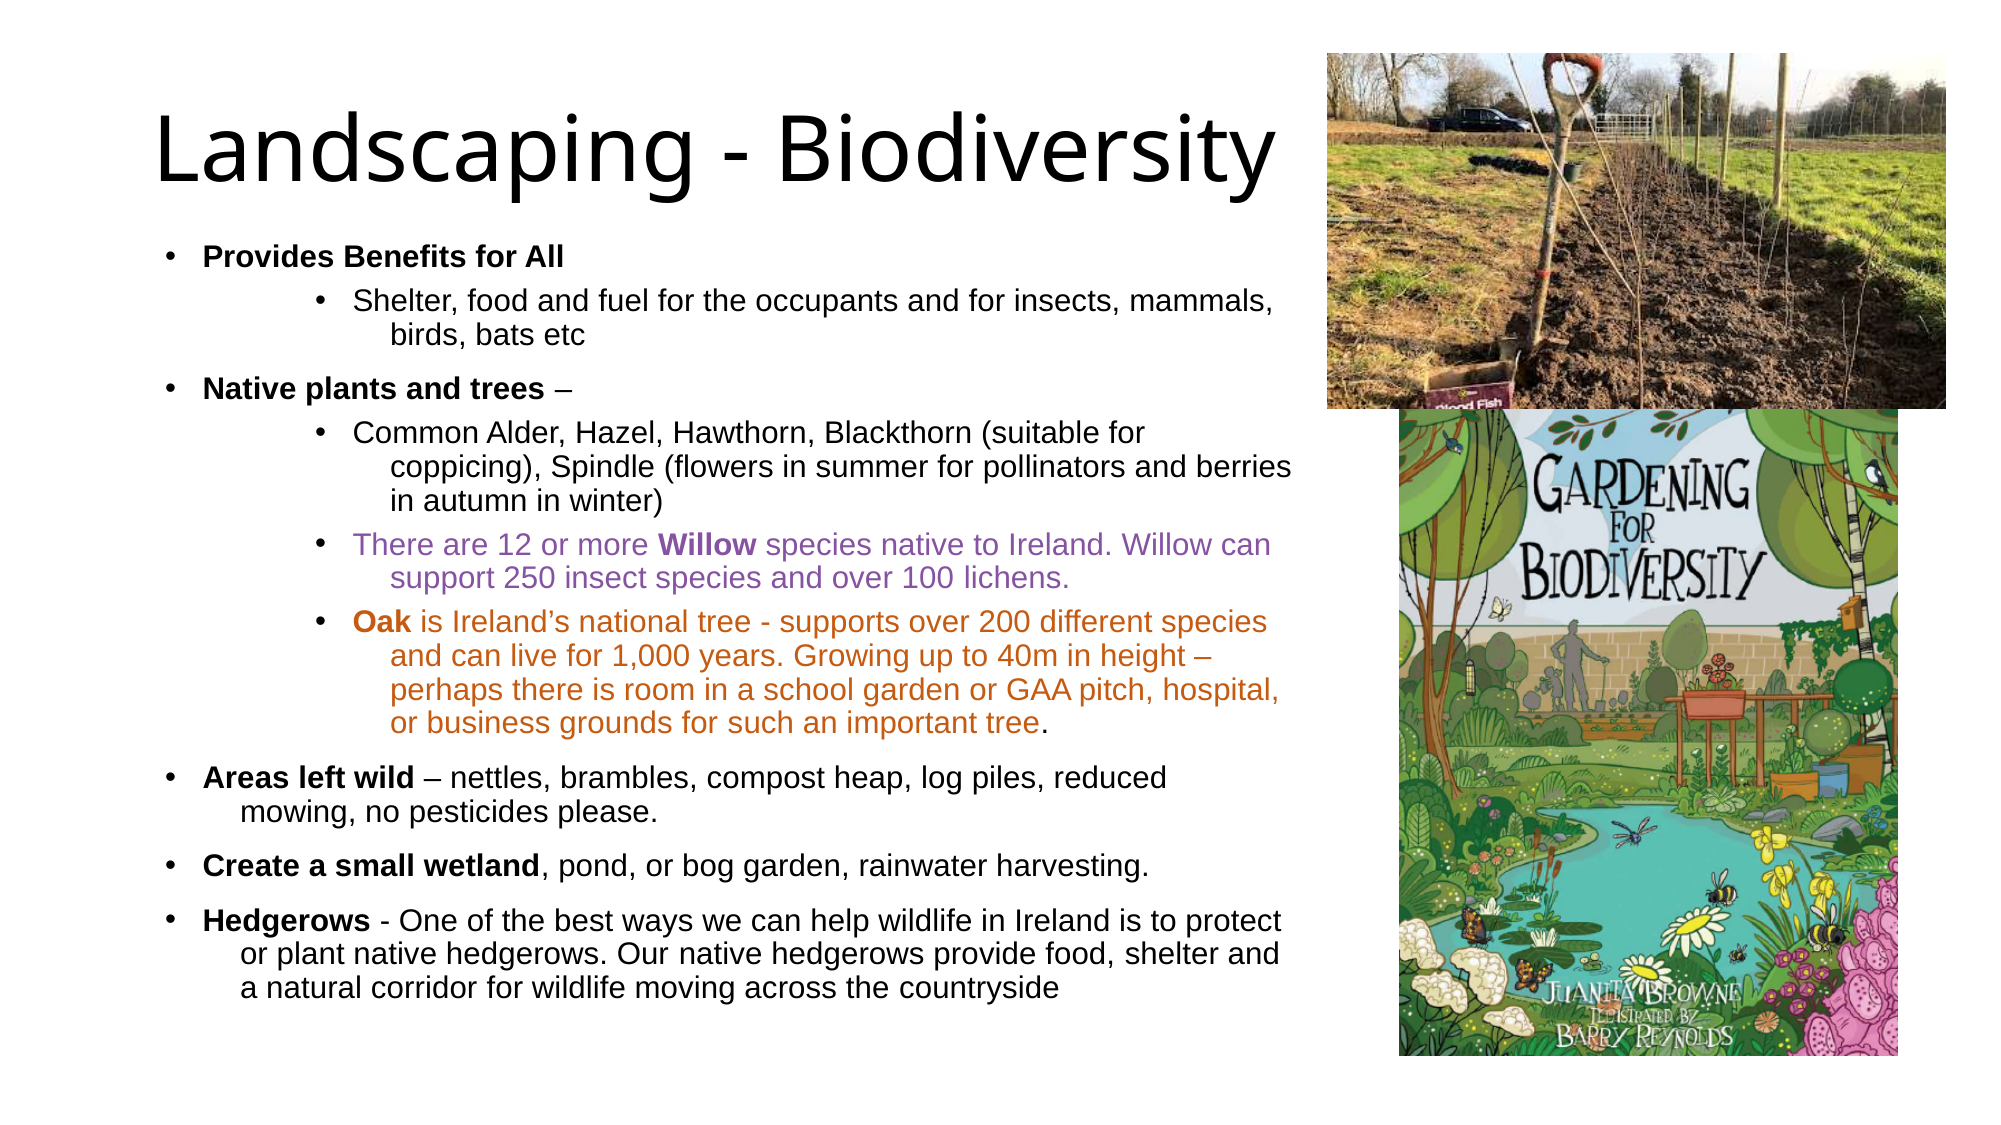

# Landscaping - Biodiversity
Provides Benefits for All
Shelter, food and fuel for the occupants and for insects, mammals, birds, bats etc
Native plants and trees –
Common Alder, Hazel, Hawthorn, Blackthorn (suitable for coppicing), Spindle (flowers in summer for pollinators and berries in autumn in winter)
There are 12 or more Willow species native to Ireland. Willow can support 250 insect species and over 100 lichens.
Oak is Ireland’s national tree - supports over 200 different species and can live for 1,000 years. Growing up to 40m in height – perhaps there is room in a school garden or GAA pitch, hospital, or business grounds for such an important tree.
Areas left wild – nettles, brambles, compost heap, log piles, reduced mowing, no pesticides please.
Create a small wetland, pond, or bog garden, rainwater harvesting.
Hedgerows - One of the best ways we can help wildlife in Ireland is to protect or plant native hedgerows. Our native hedgerows provide food, shelter and a natural corridor for wildlife moving across the countryside